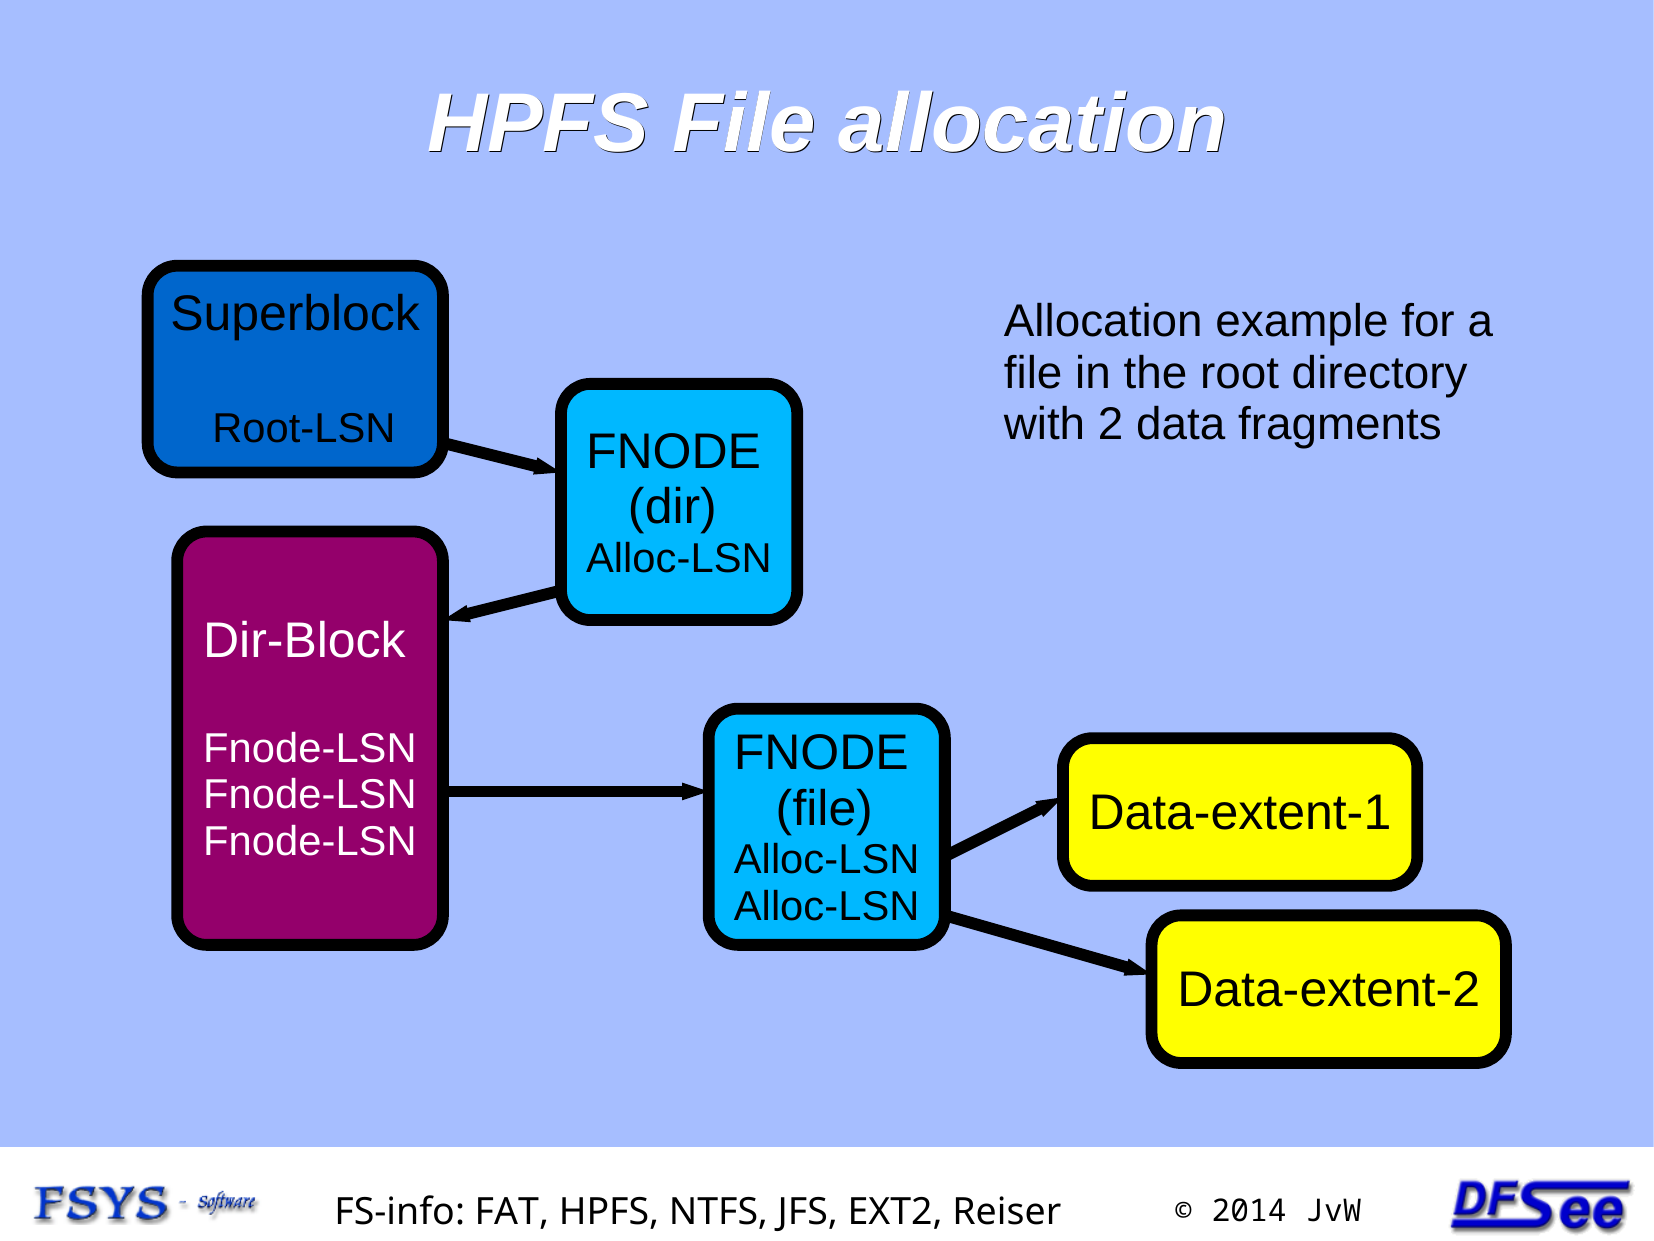

# HPFS File allocation
Superblock
 Root-LSN
Allocation example for a
file in the root directory
with 2 data fragments
FNODE
 (dir)
Alloc-LSN
Dir-Block
Fnode-LSN
Fnode-LSN
Fnode-LSN
FNODE
 (file)
Alloc-LSN
Alloc-LSN
Data-extent-1
Data-extent-2